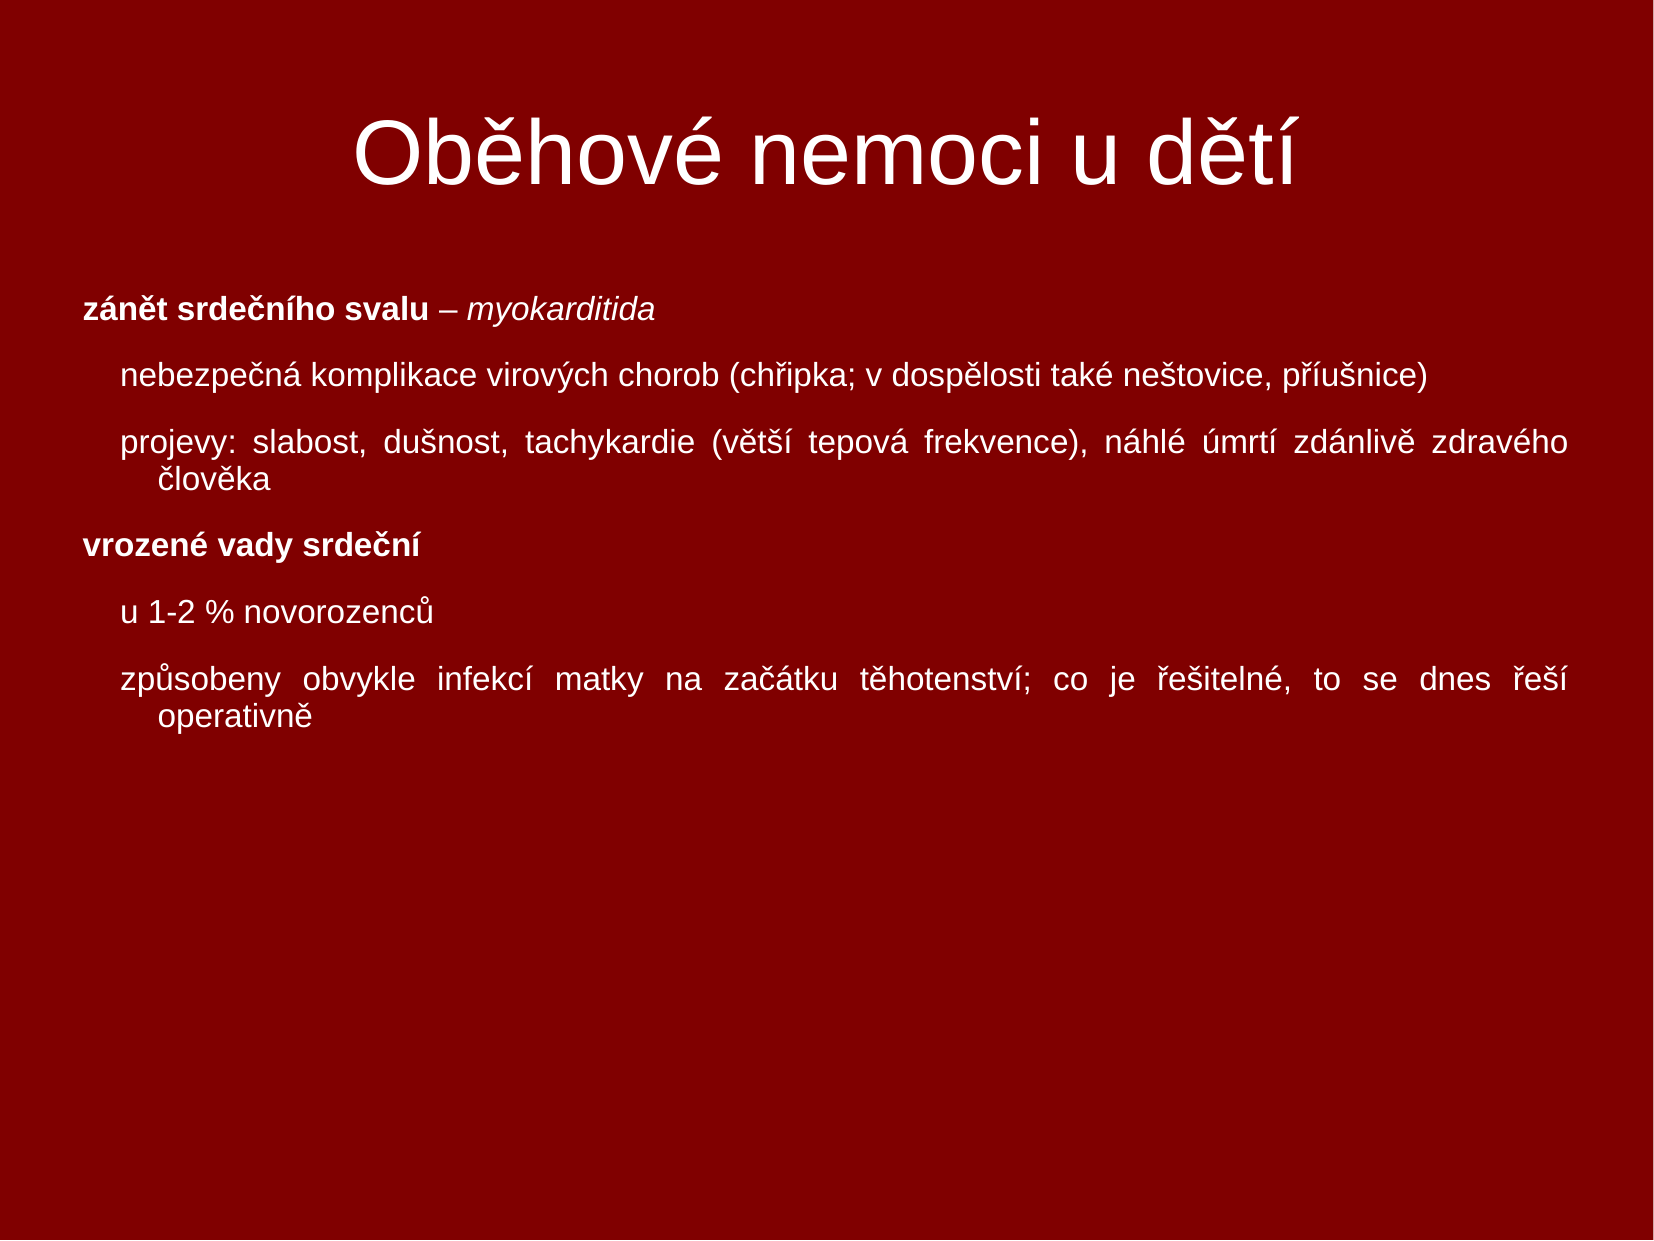

# Oběhové nemoci u dětí
zánět srdečního svalu – myokarditida
nebezpečná komplikace virových chorob (chřipka; v dospělosti také neštovice, příušnice)
projevy: slabost, dušnost, tachykardie (větší tepová frekvence), náhlé úmrtí zdánlivě zdravého člověka
vrozené vady srdeční
u 1-2 % novorozenců
způsobeny obvykle infekcí matky na začátku těhotenství; co je řešitelné, to se dnes řeší operativně